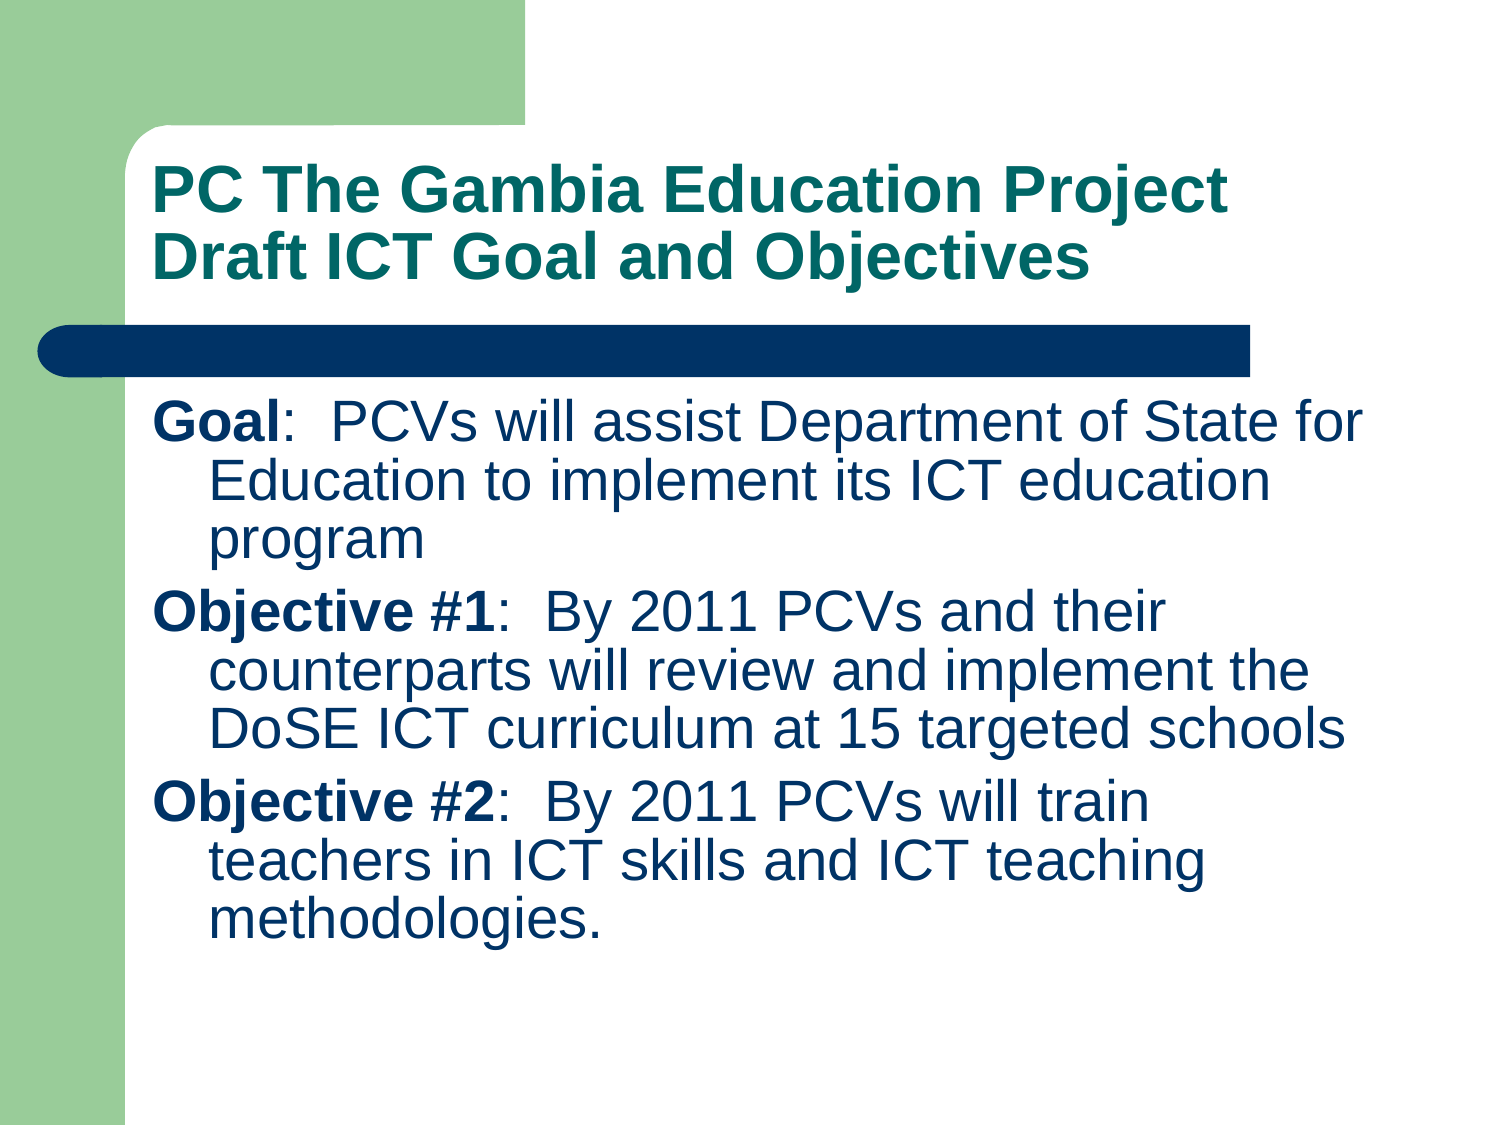

# PC The Gambia Education Project Draft ICT Goal and Objectives
Goal: PCVs will assist Department of State for Education to implement its ICT education program
Objective #1: By 2011 PCVs and their counterparts will review and implement the DoSE ICT curriculum at 15 targeted schools
Objective #2: By 2011 PCVs will train teachers in ICT skills and ICT teaching methodologies.